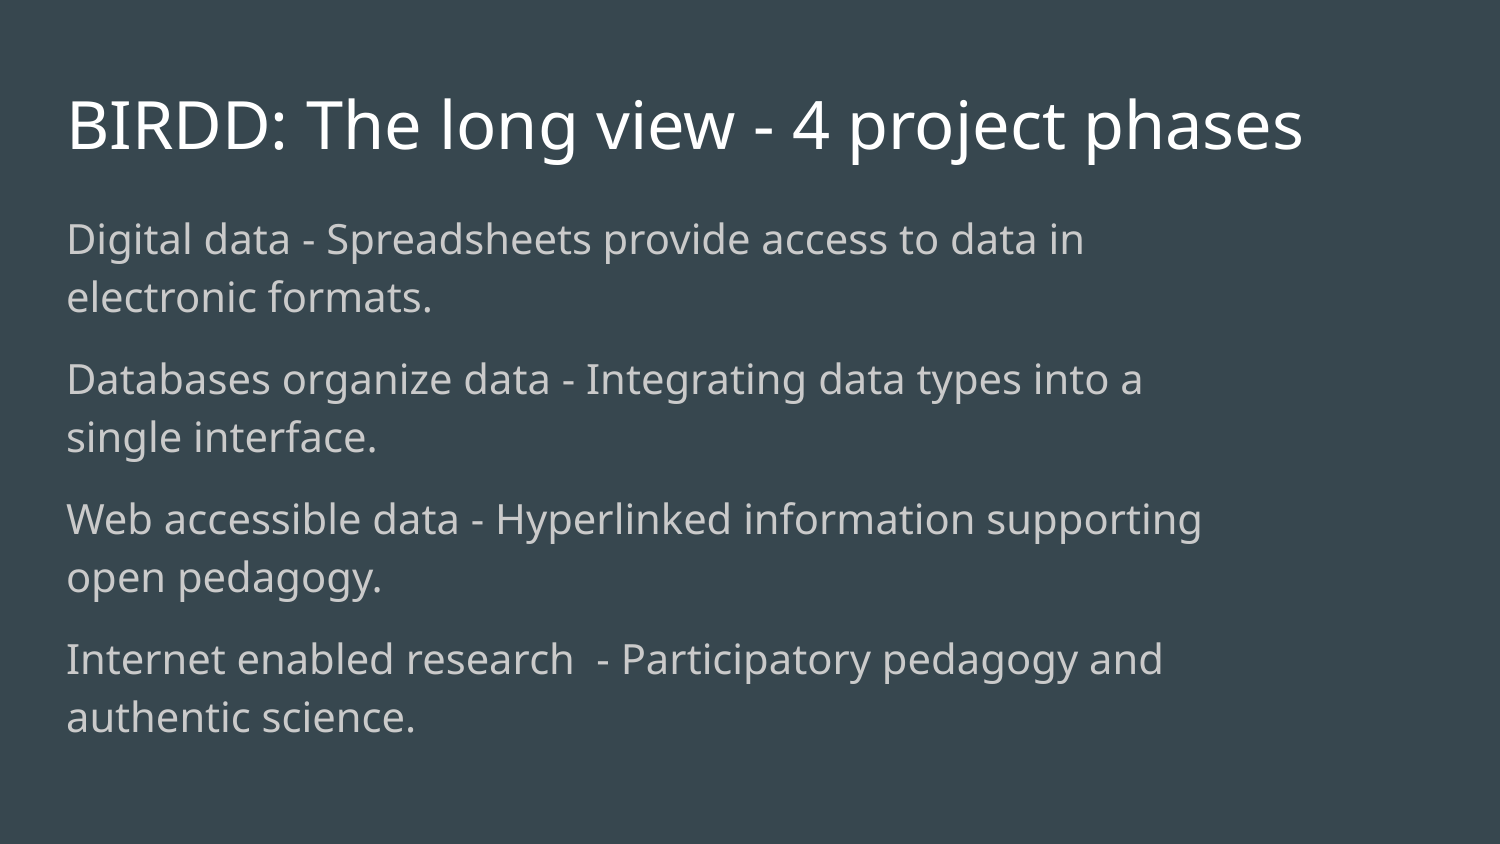

# BIRDD: The long view - 4 project phases
Digital data - Spreadsheets provide access to data in electronic formats.
Databases organize data - Integrating data types into a single interface.
Web accessible data - Hyperlinked information supporting open pedagogy.
Internet enabled research - Participatory pedagogy and authentic science.